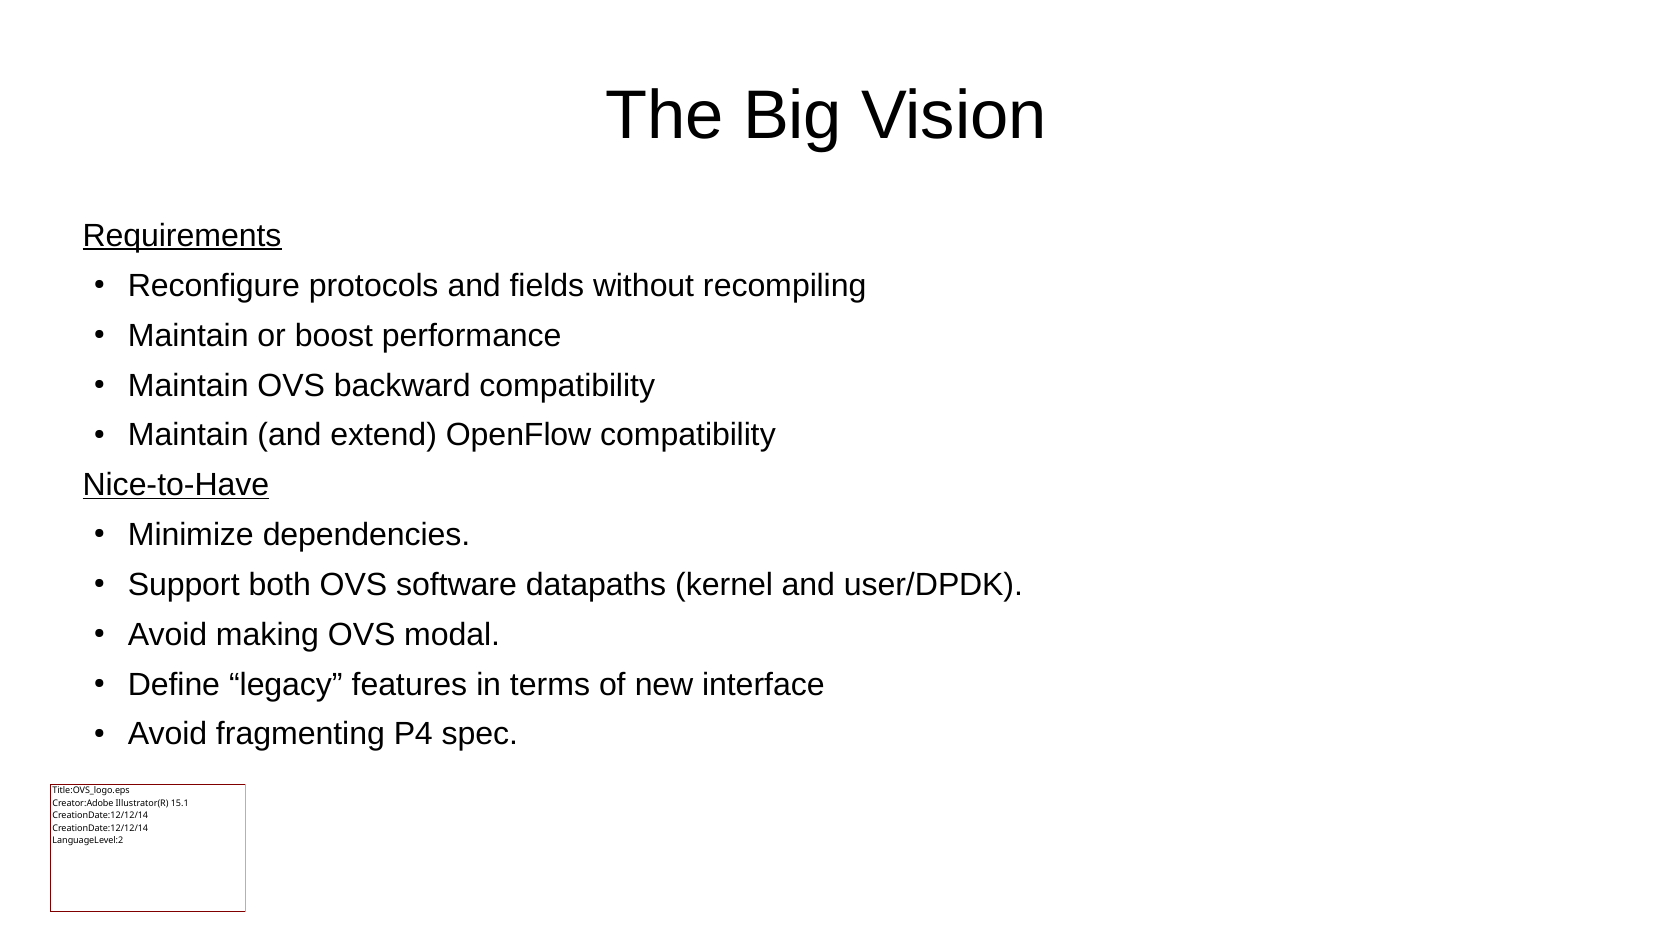

# The Big Vision
Requirements
Reconfigure protocols and fields without recompiling
Maintain or boost performance
Maintain OVS backward compatibility
Maintain (and extend) OpenFlow compatibility
Nice-to-Have
Minimize dependencies.
Support both OVS software datapaths (kernel and user/DPDK).
Avoid making OVS modal.
Define “legacy” features in terms of new interface
Avoid fragmenting P4 spec.